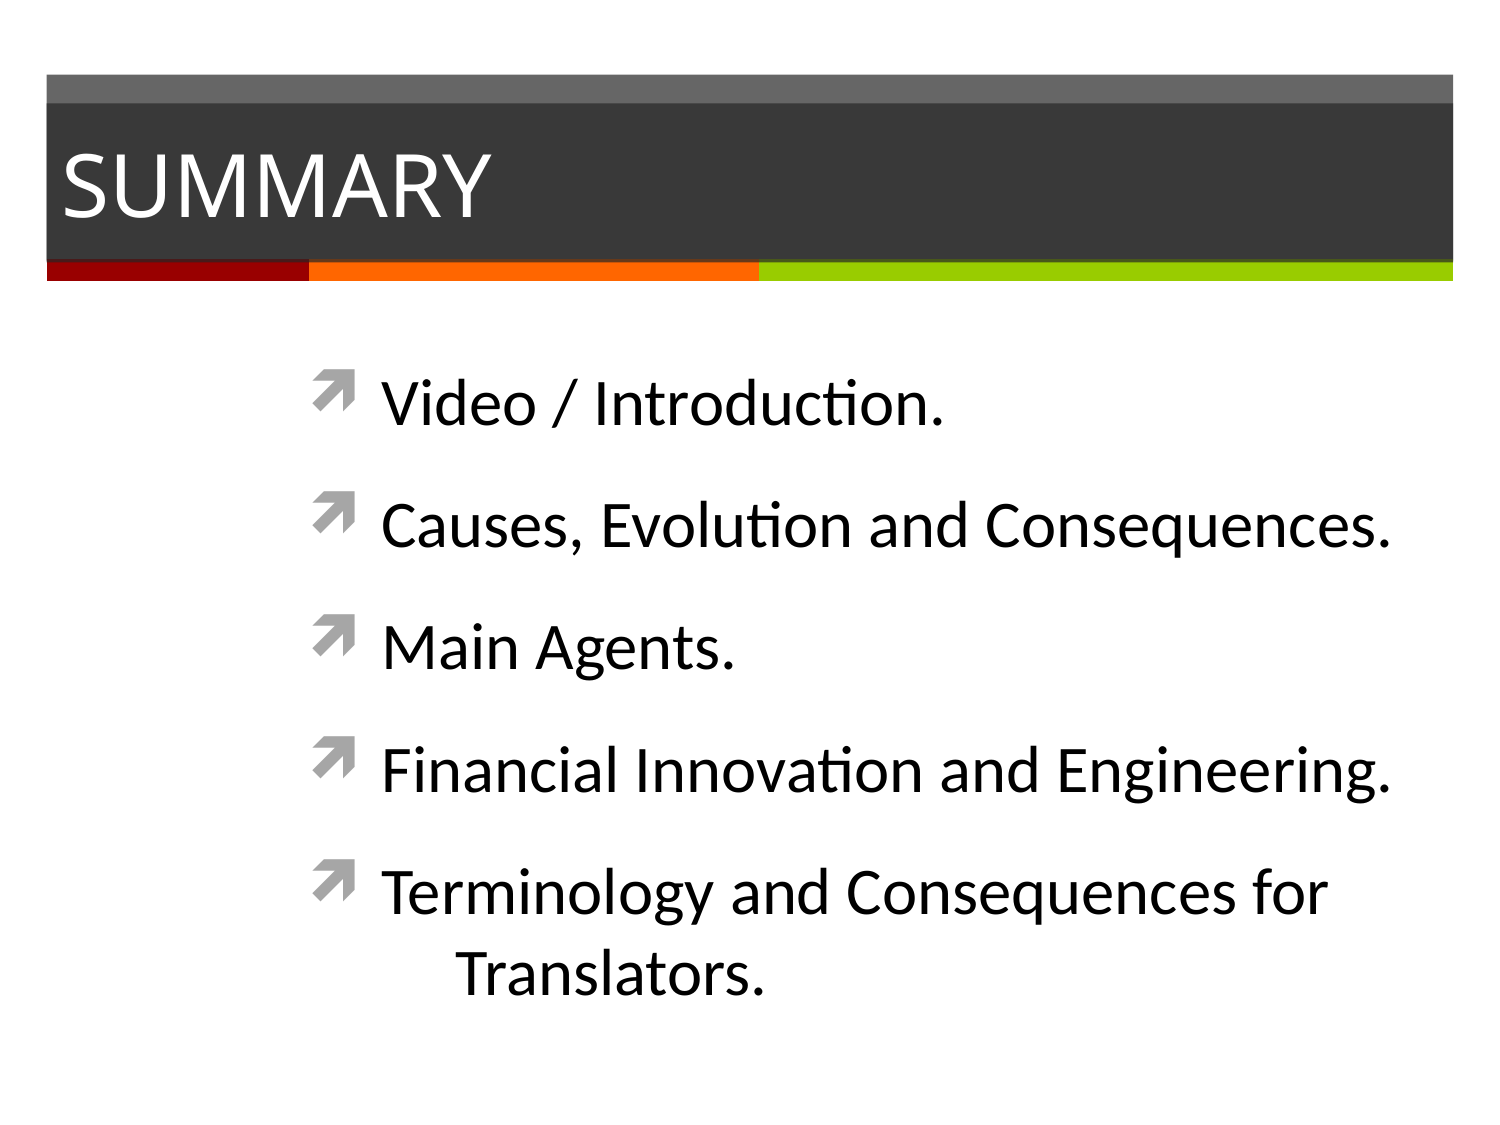

SUMMARY
Video / Introduction.
Causes, Evolution and Consequences.
Main Agents.
Financial Innovation and Engineering.
Terminology and Consequences for Translators.